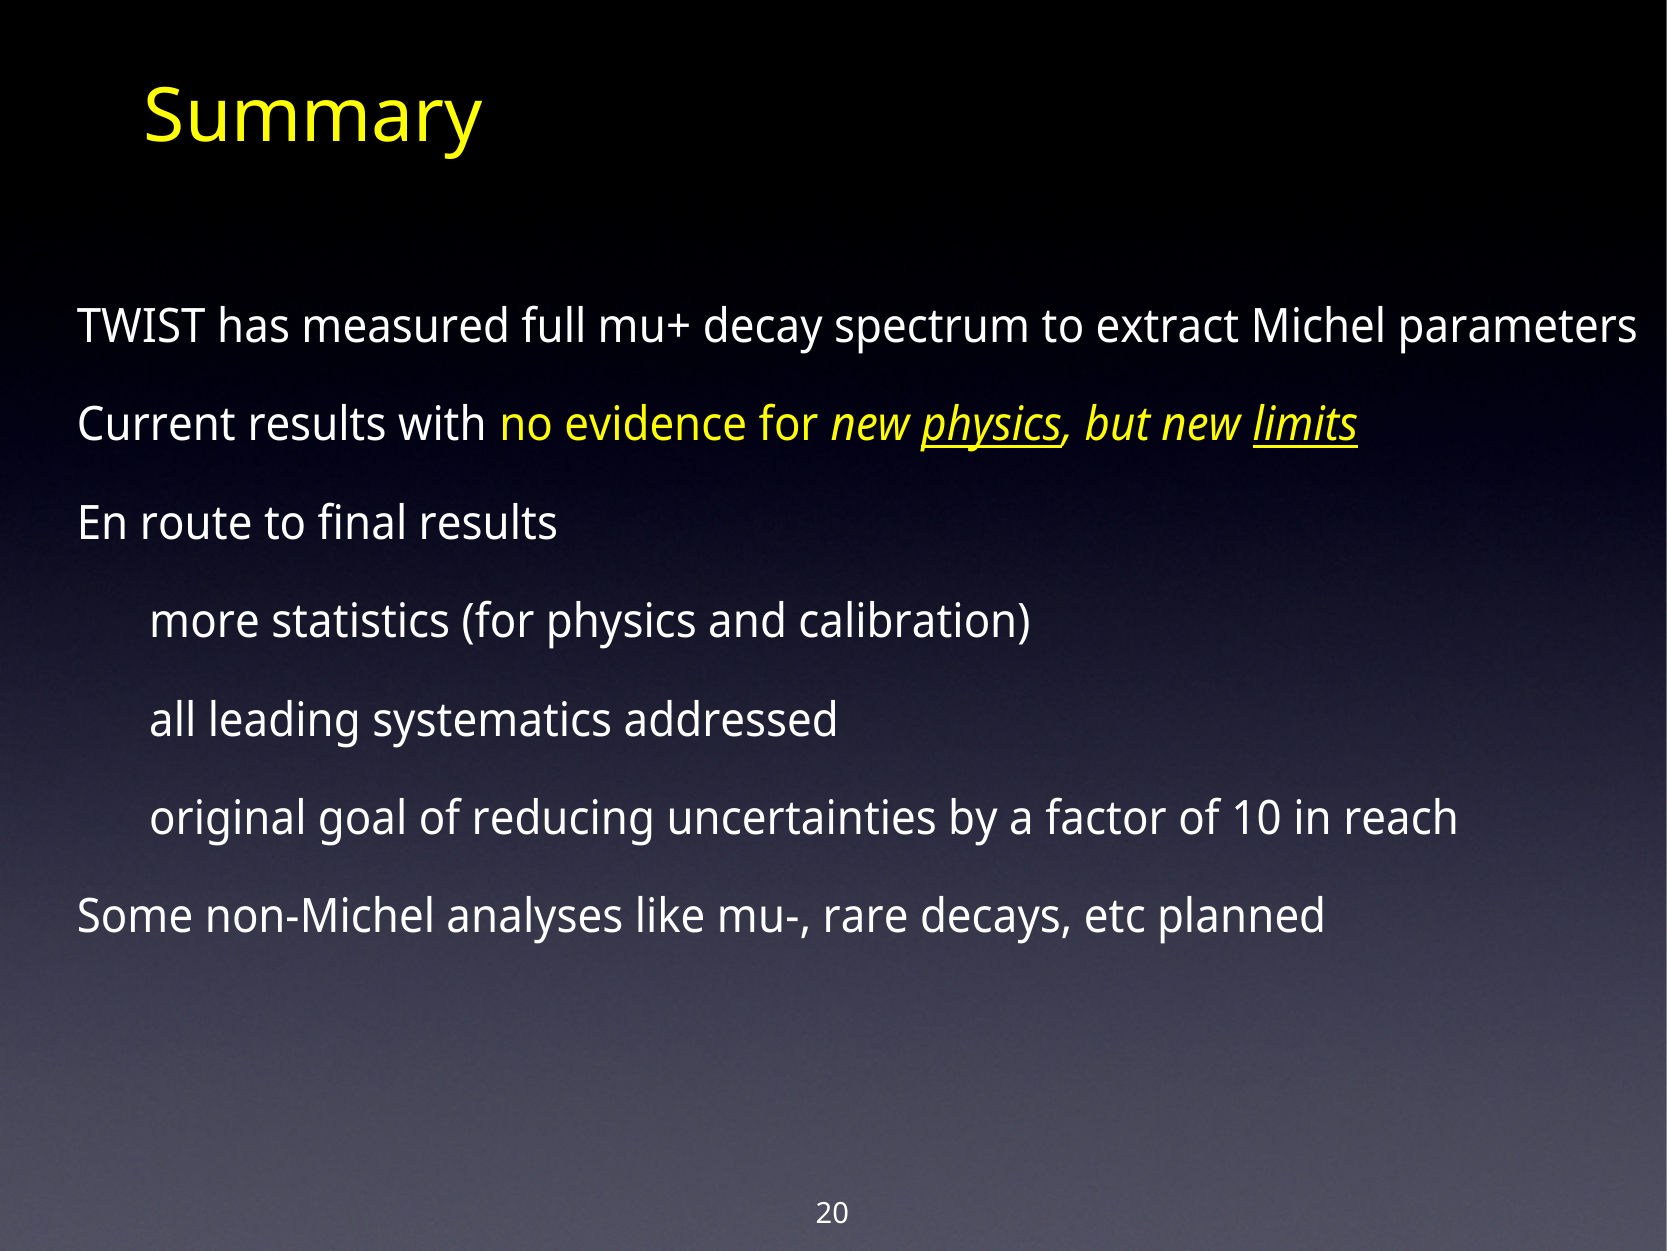

Summary
TWIST has measured full mu+ decay spectrum to extract Michel parameters
Current results with no evidence for new physics, but new limits
En route to final results
 more statistics (for physics and calibration)
 all leading systematics addressed
 original goal of reducing uncertainties by a factor of 10 in reach
Some non-Michel analyses like mu-, rare decays, etc planned